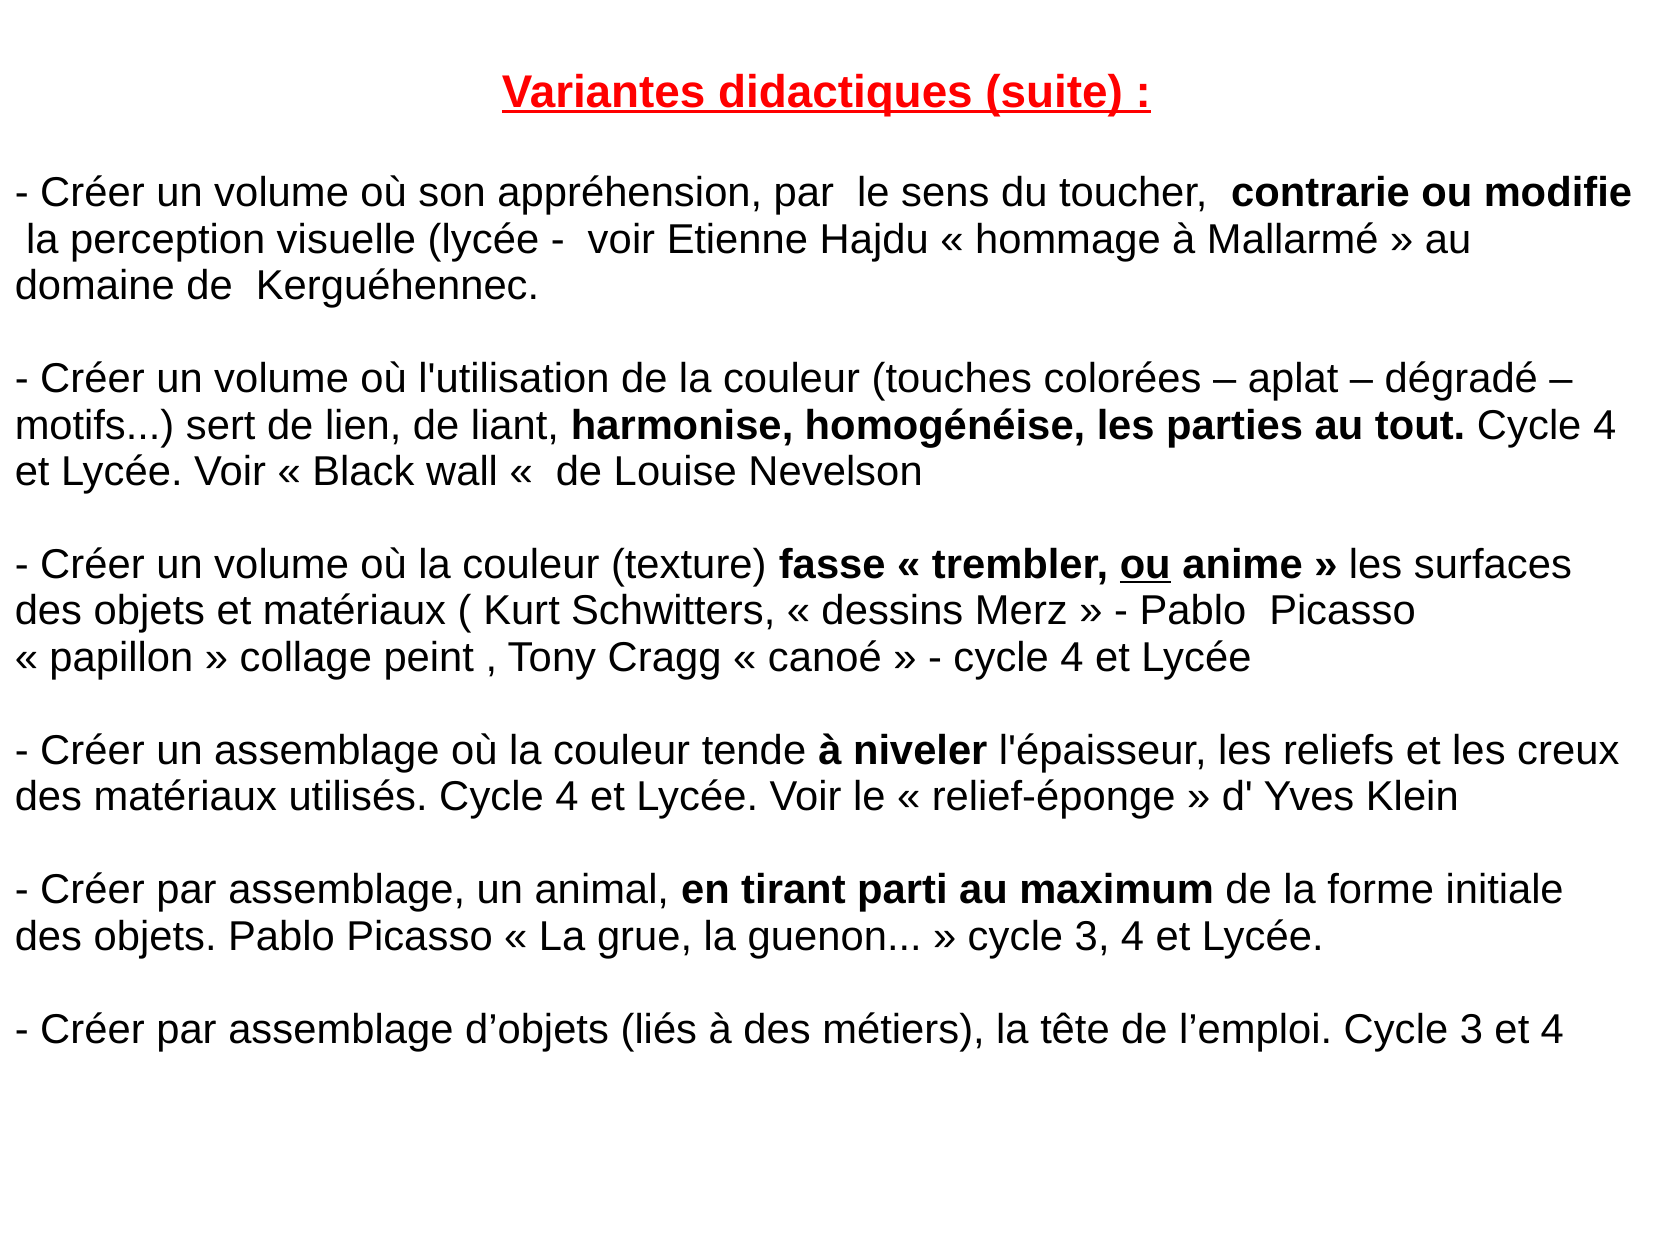

Variantes didactiques (suite) :
- Créer un volume où son appréhension, par le sens du toucher, contrarie ou modifie la perception visuelle (lycée - voir Etienne Hajdu « hommage à Mallarmé » au domaine de Kerguéhennec.
- Créer un volume où l'utilisation de la couleur (touches colorées – aplat – dégradé – motifs...) sert de lien, de liant, harmonise, homogénéise, les parties au tout. Cycle 4 et Lycée. Voir « Black wall «  de Louise Nevelson
- Créer un volume où la couleur (texture) fasse « trembler, ou anime » les surfaces des objets et matériaux ( Kurt Schwitters, « dessins Merz » - Pablo Picasso « papillon » collage peint , Tony Cragg « canoé » - cycle 4 et Lycée
- Créer un assemblage où la couleur tende à niveler l'épaisseur, les reliefs et les creux des matériaux utilisés. Cycle 4 et Lycée. Voir le « relief-éponge » d' Yves Klein
- Créer par assemblage, un animal, en tirant parti au maximum de la forme initiale des objets. Pablo Picasso « La grue, la guenon... » cycle 3, 4 et Lycée.
- Créer par assemblage d’objets (liés à des métiers), la tête de l’emploi. Cycle 3 et 4